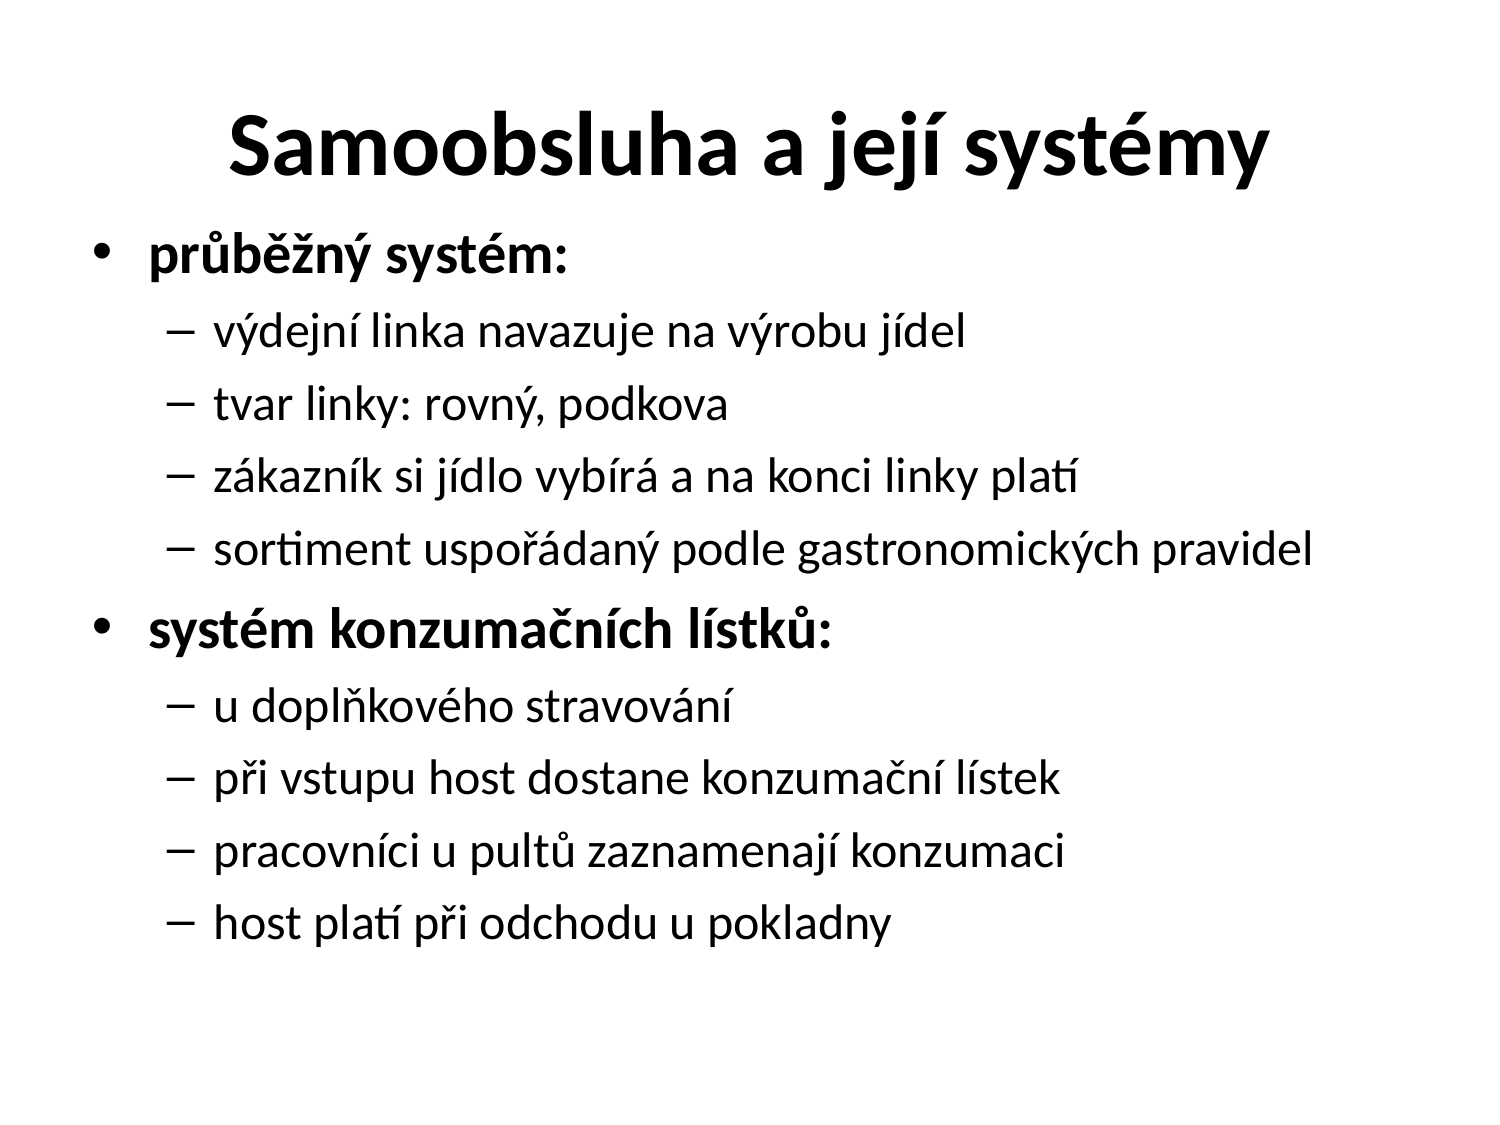

# Samoobsluha a její systémy
průběžný systém:
výdejní linka navazuje na výrobu jídel
tvar linky: rovný, podkova
zákazník si jídlo vybírá a na konci linky platí
sortiment uspořádaný podle gastronomických pravidel
systém konzumačních lístků:
u doplňkového stravování
při vstupu host dostane konzumační lístek
pracovníci u pultů zaznamenají konzumaci
host platí při odchodu u pokladny